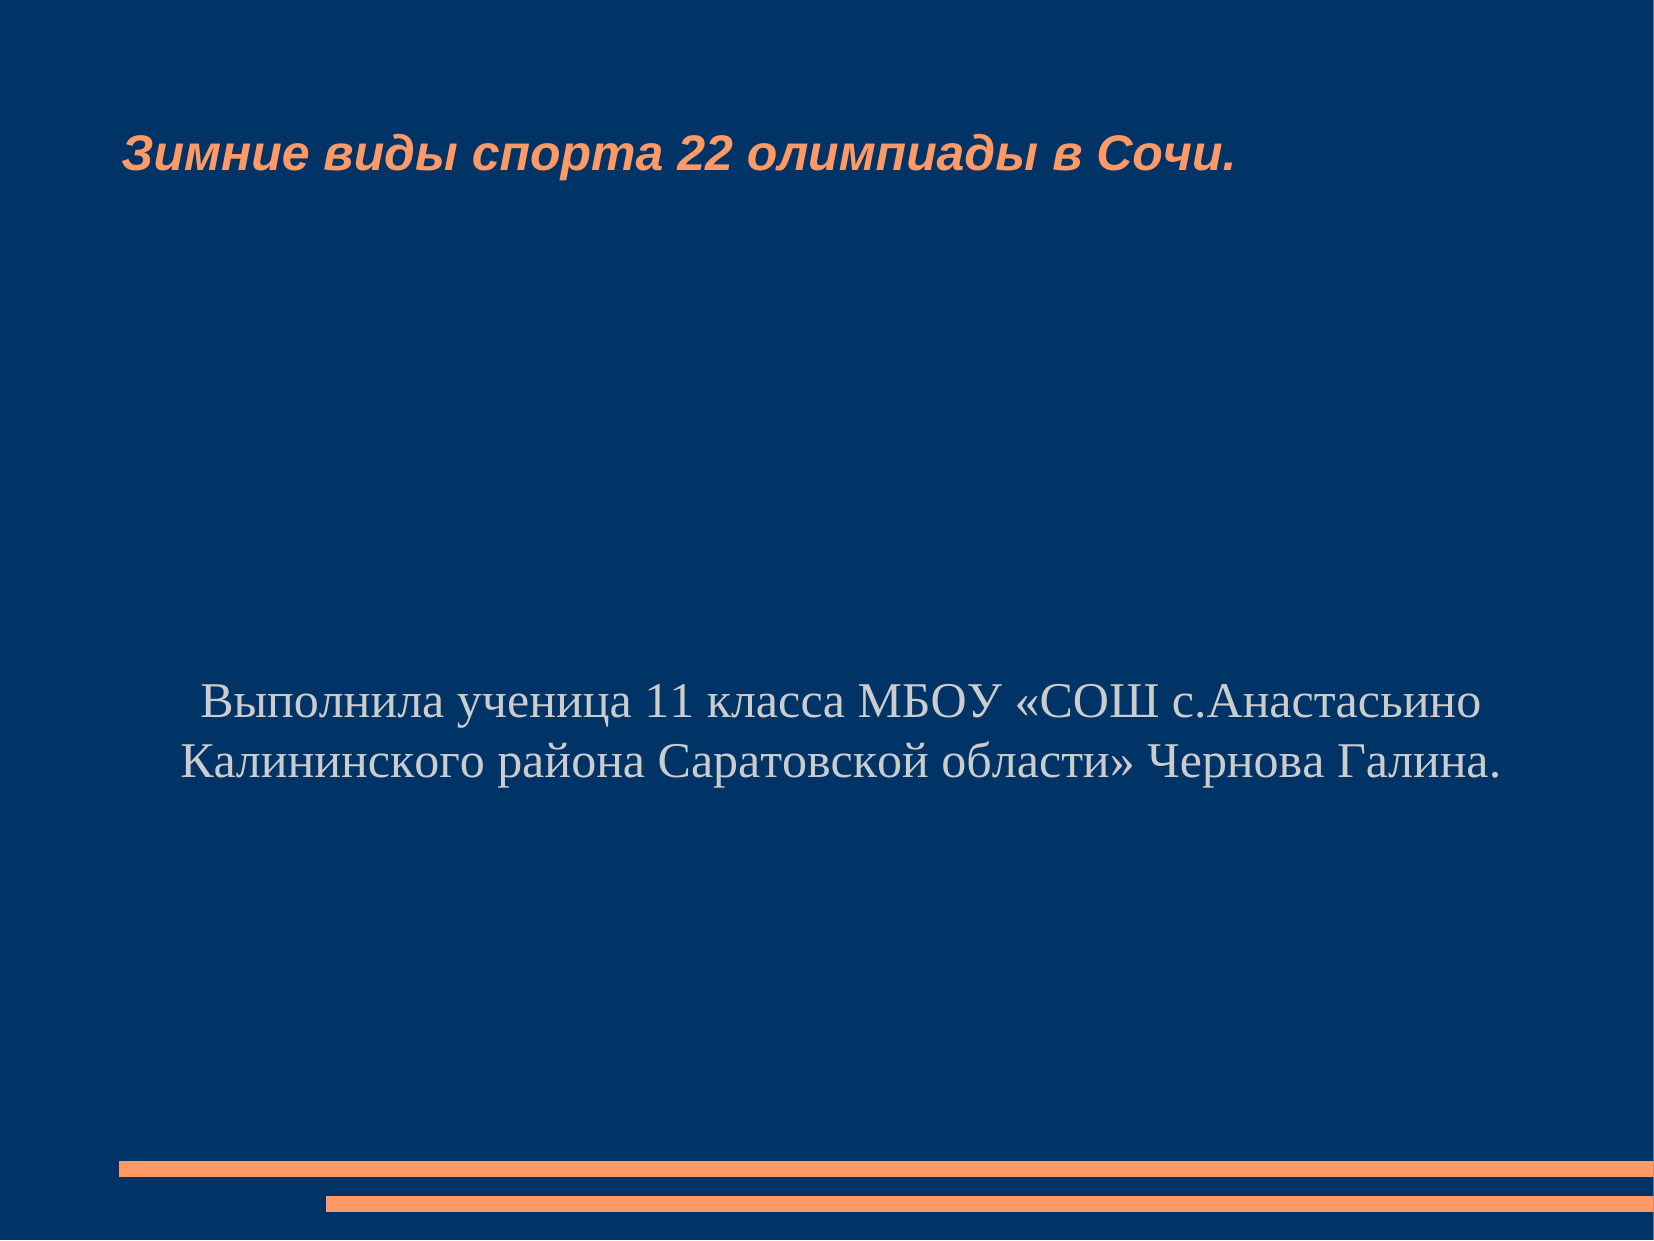

# Зимние виды спорта 22 олимпиады в Сочи.
Выполнила ученица 11 класса МБОУ «СОШ с.Анастасьино Калининского района Саратовской области» Чернова Галина.